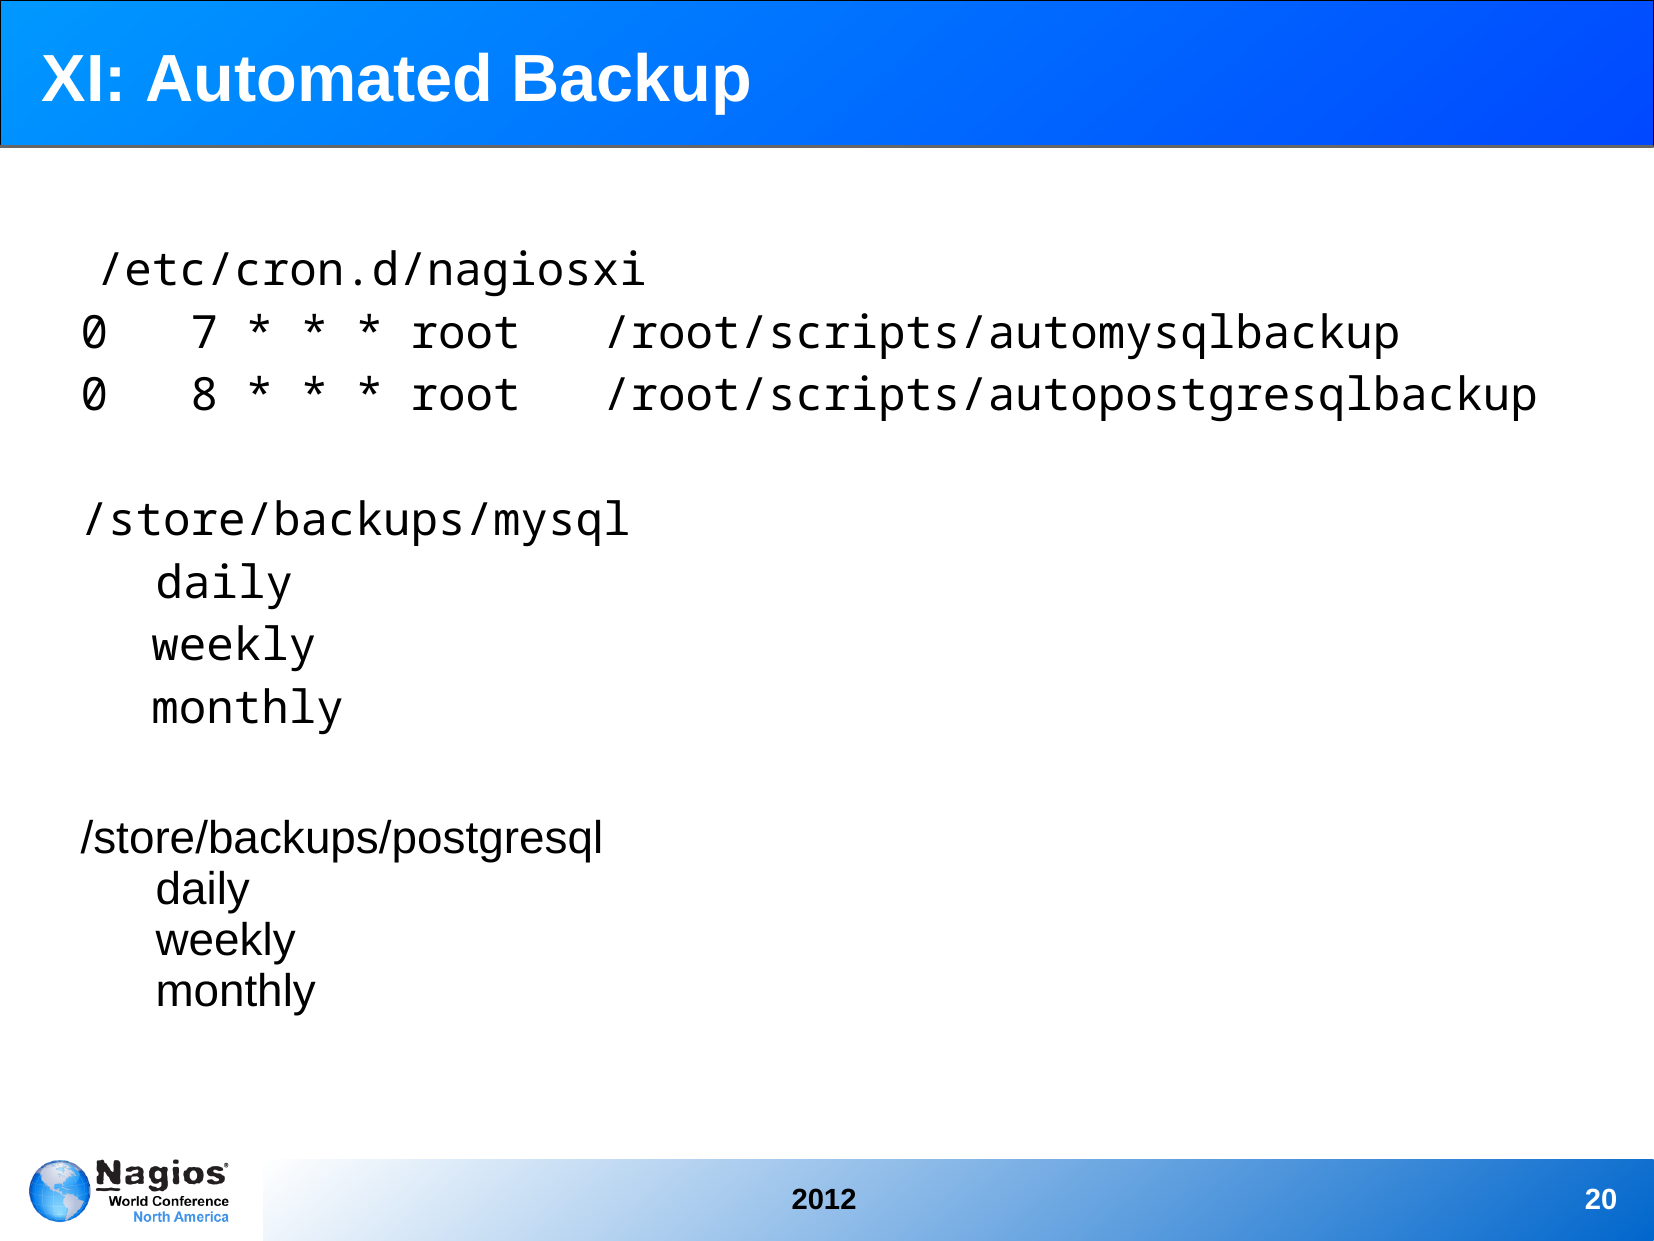

# XI: Automated Backup
/etc/cron.d/nagiosxi
0 7 * * * root /root/scripts/automysqlbackup
0 8 * * * root /root/scripts/autopostgresqlbackup
/store/backups/mysql
	daily
weekly
monthly
/store/backups/postgresql
	daily
	weekly
	monthly
2011
20